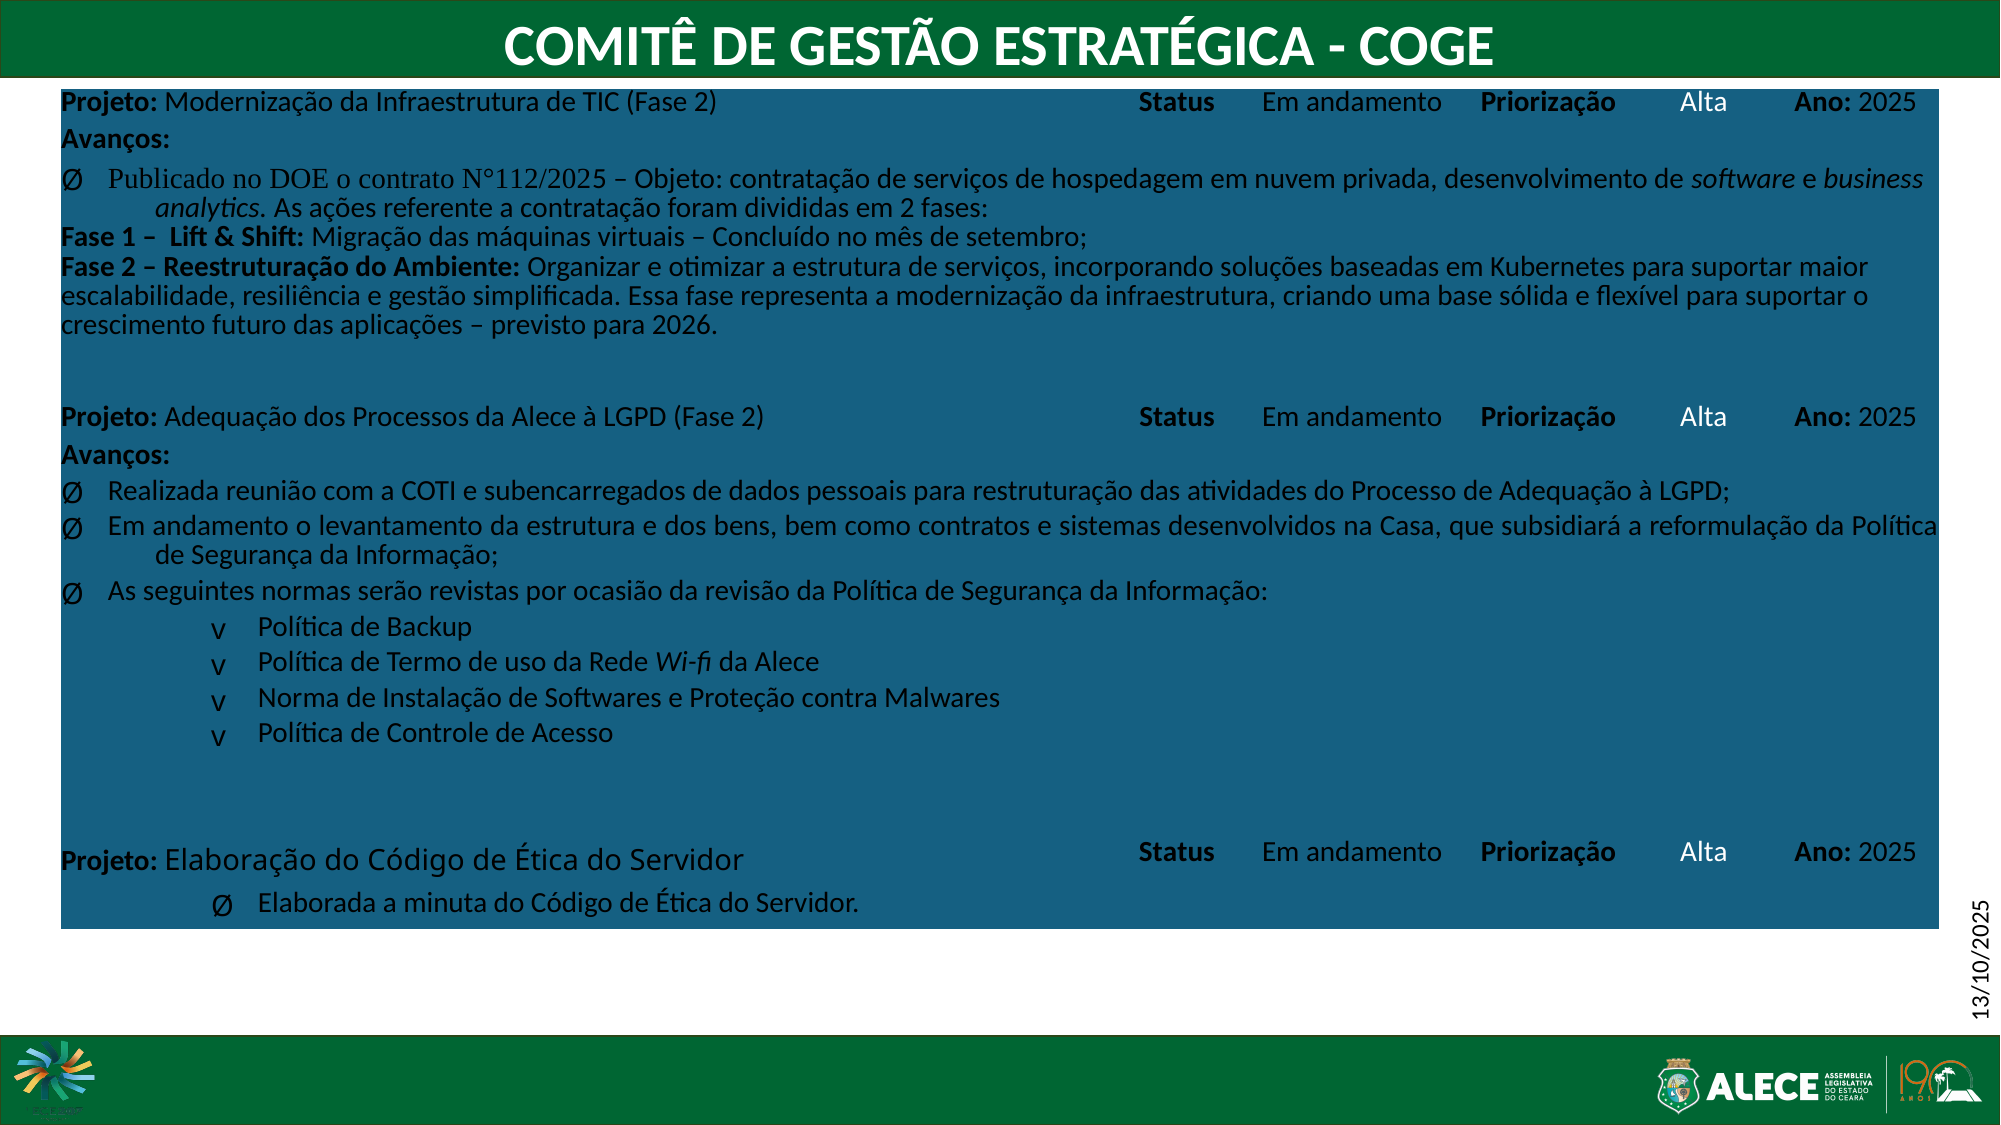

COMITÊ DE GESTÃO ESTRATÉGICA - COGE
| Projeto: Modernização da Infraestrutura de TIC (Fase 2) | Status | Em andamento | Priorização | Alta | Ano: 2025 |
| --- | --- | --- | --- | --- | --- |
| Avanços: Publicado no DOE o contrato N°112/2025 – Objeto: contratação de serviços de hospedagem em nuvem privada, desenvolvimento de software e business analytics. As ações referente a contratação foram divididas em 2 fases: Fase 1 – Lift & Shift: Migração das máquinas virtuais – Concluído no mês de setembro; Fase 2 – Reestruturação do Ambiente: Organizar e otimizar a estrutura de serviços, incorporando soluções baseadas em Kubernetes para suportar maior escalabilidade, resiliência e gestão simplificada. Essa fase representa a modernização da infraestrutura, criando uma base sólida e flexível para suportar o crescimento futuro das aplicações – previsto para 2026. | | | | | |
| Projeto: Adequação dos Processos da Alece à LGPD (Fase 2) | Status | Em andamento | Priorização | Alta | Ano: 2025 |
| Avanços: Realizada reunião com a COTI e subencarregados de dados pessoais para restruturação das atividades do Processo de Adequação à LGPD; Em andamento o levantamento da estrutura e dos bens, bem como contratos e sistemas desenvolvidos na Casa, que subsidiará a reformulação da Política de Segurança da Informação; As seguintes normas serão revistas por ocasião da revisão da Política de Segurança da Informação: Política de Backup Política de Termo de uso da Rede Wi-fi da Alece Norma de Instalação de Softwares e Proteção contra Malwares Política de Controle de Acesso | | | | | |
| Projeto: Elaboração do Código de Ética do Servidor | Status | Em andamento | Priorização | Alta | Ano: 2025 |
| Elaborada a minuta do Código de Ética do Servidor. | | | | | |
13/10/2025